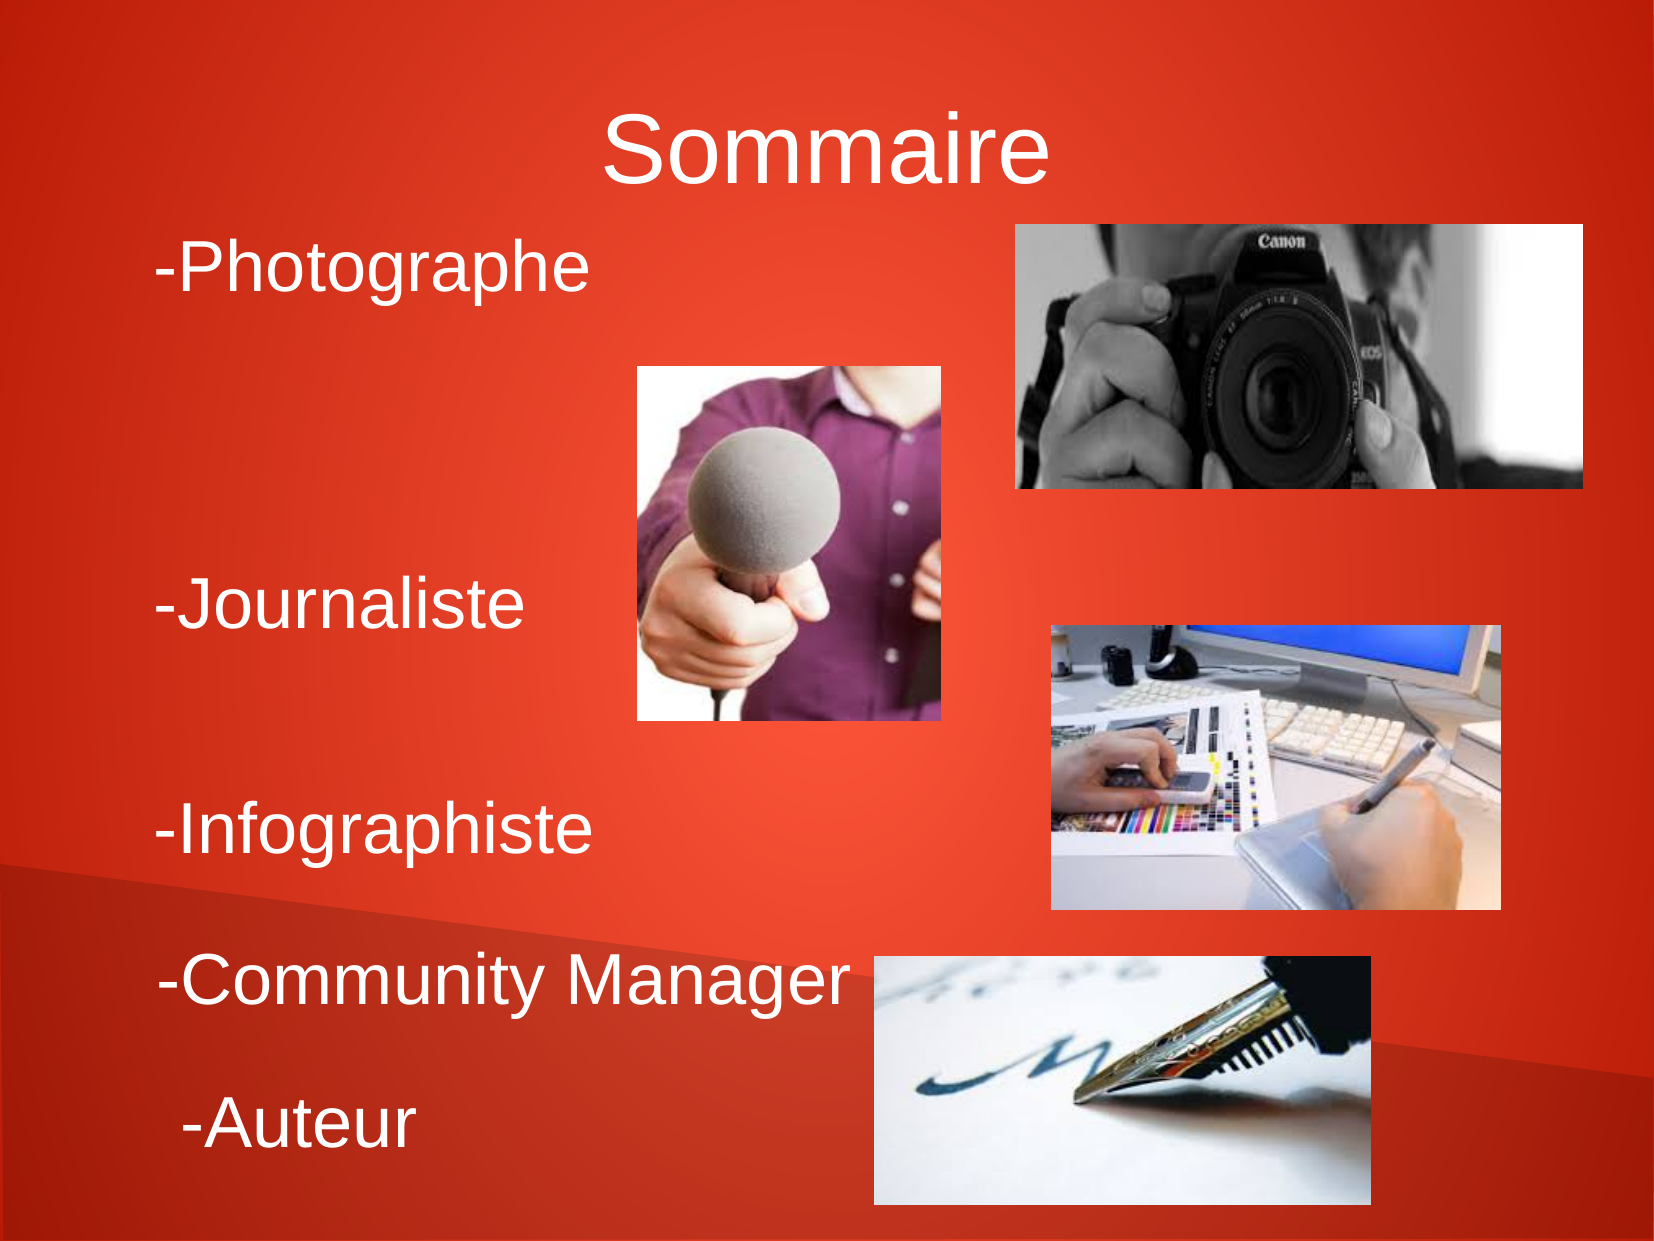

# Sommaire
-Photographe
-Journaliste
-Infographiste
-Community Manager
-Auteur